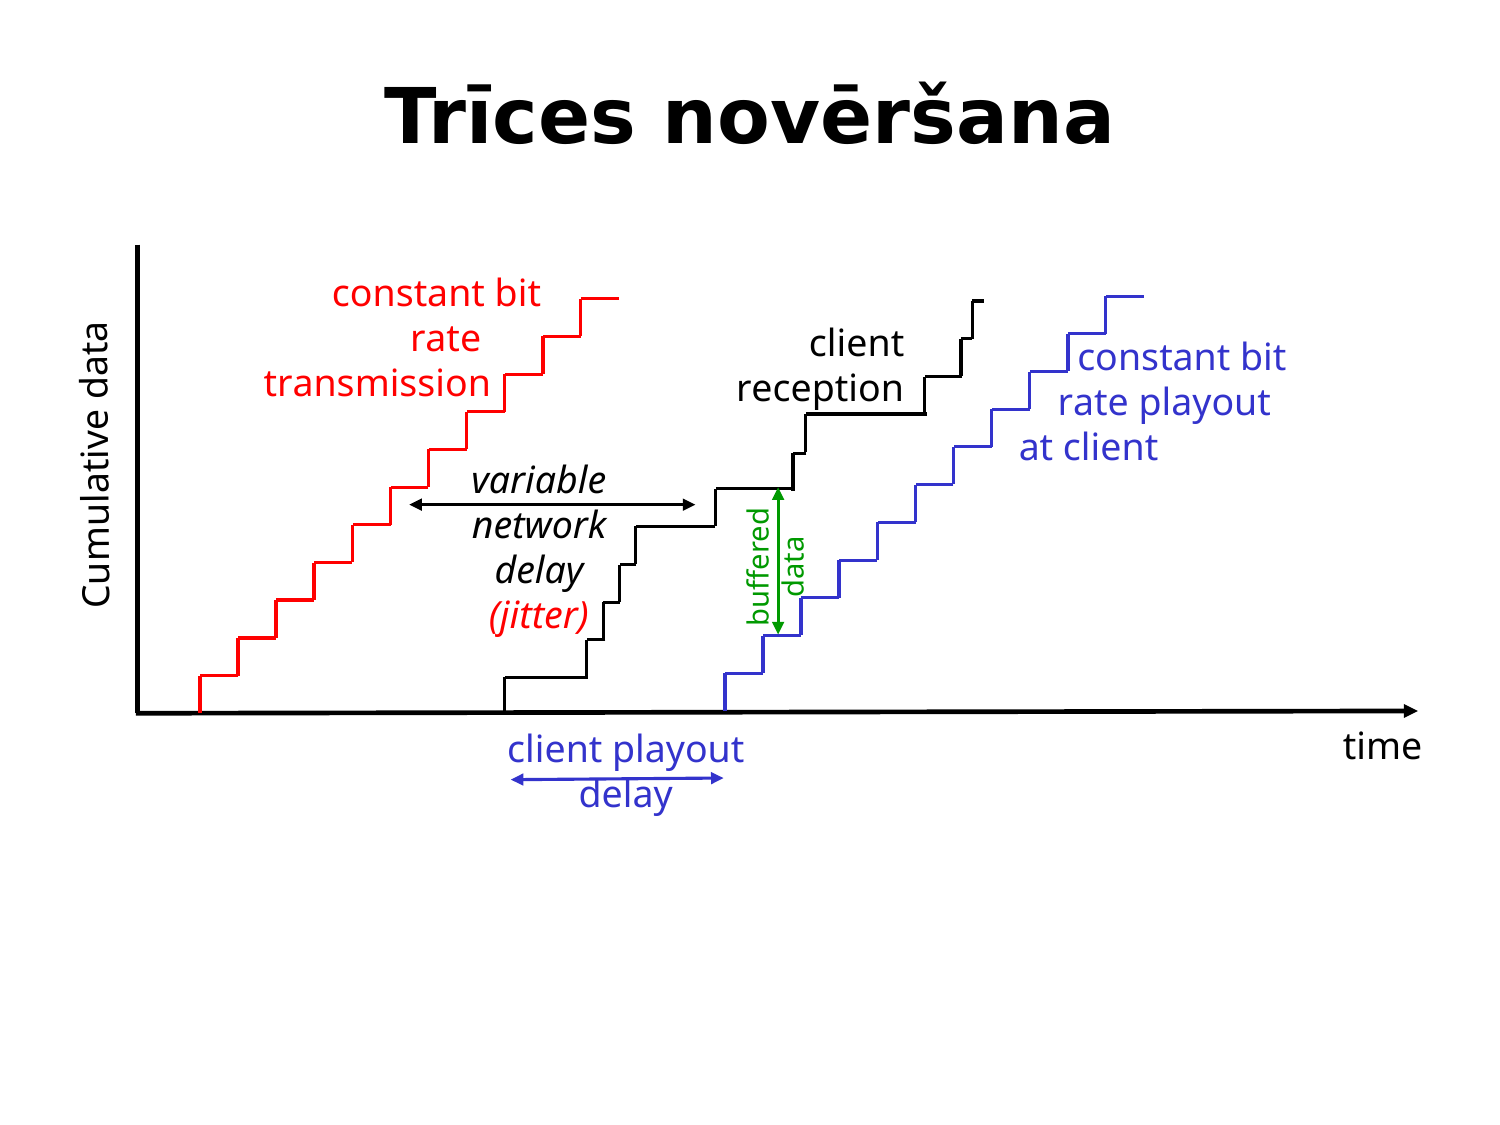

# Trīces novēršana
 constant bit
 rate
transmission
 constant bit
 rate playout
 at client
client playout
delay
client
reception
variable
network
delay
(jitter)
Cumulative data
buffered
data
time